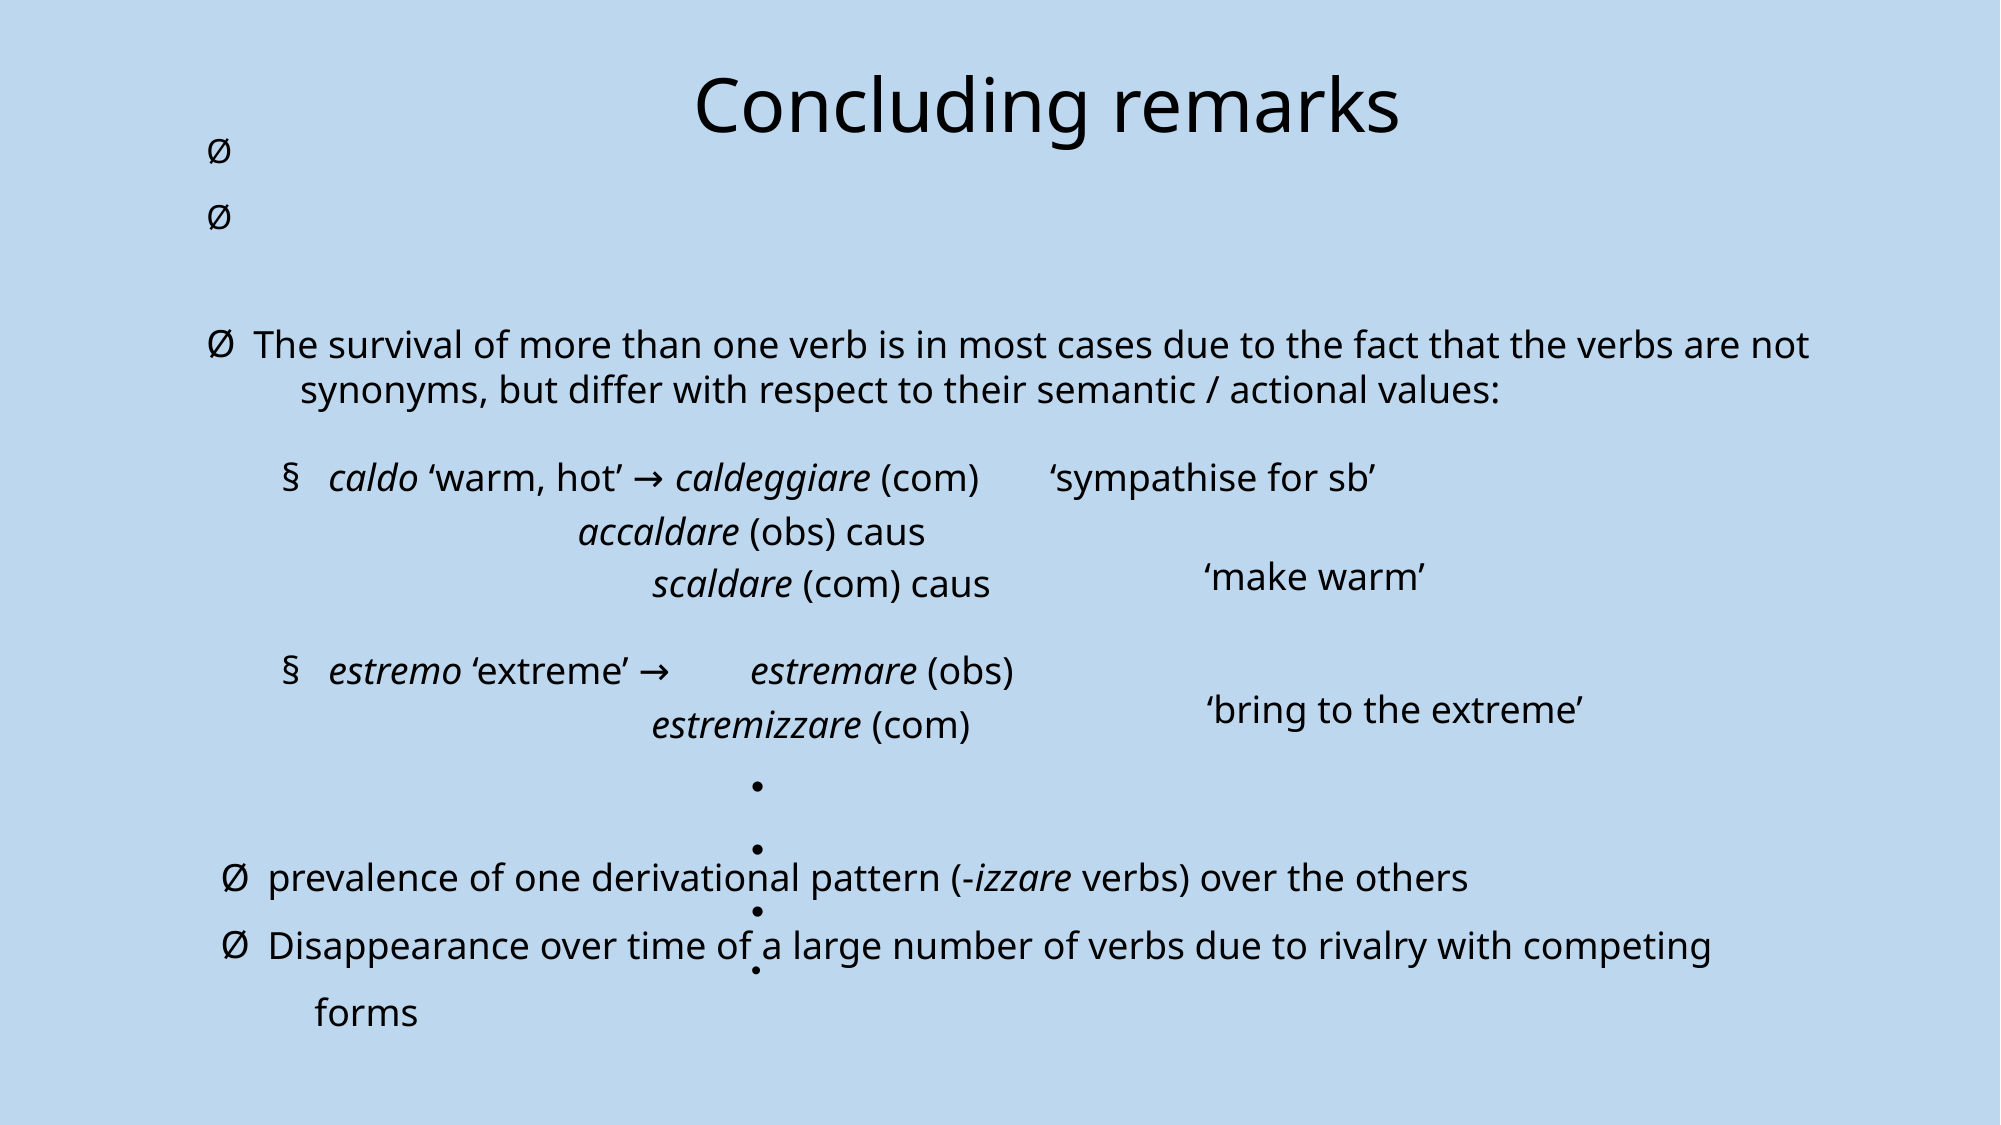

Concluding remarks
The survival of more than one verb is in most cases due to the fact that the verbs are not synonyms, but differ with respect to their semantic / actional values:
caldo ‘warm, hot’ → 	caldeggiare (com) 	‘sympathise for sb’
			accaldare (obs) caus
			scaldare (com) caus
estremo ‘extreme’ → 	estremare (obs)
			estremizzare (com)
‘make warm’
‘bring to the extreme’
prevalence of one derivational pattern (-izzare verbs) over the others
Disappearance over time of a large number of verbs due to rivalry with competing forms